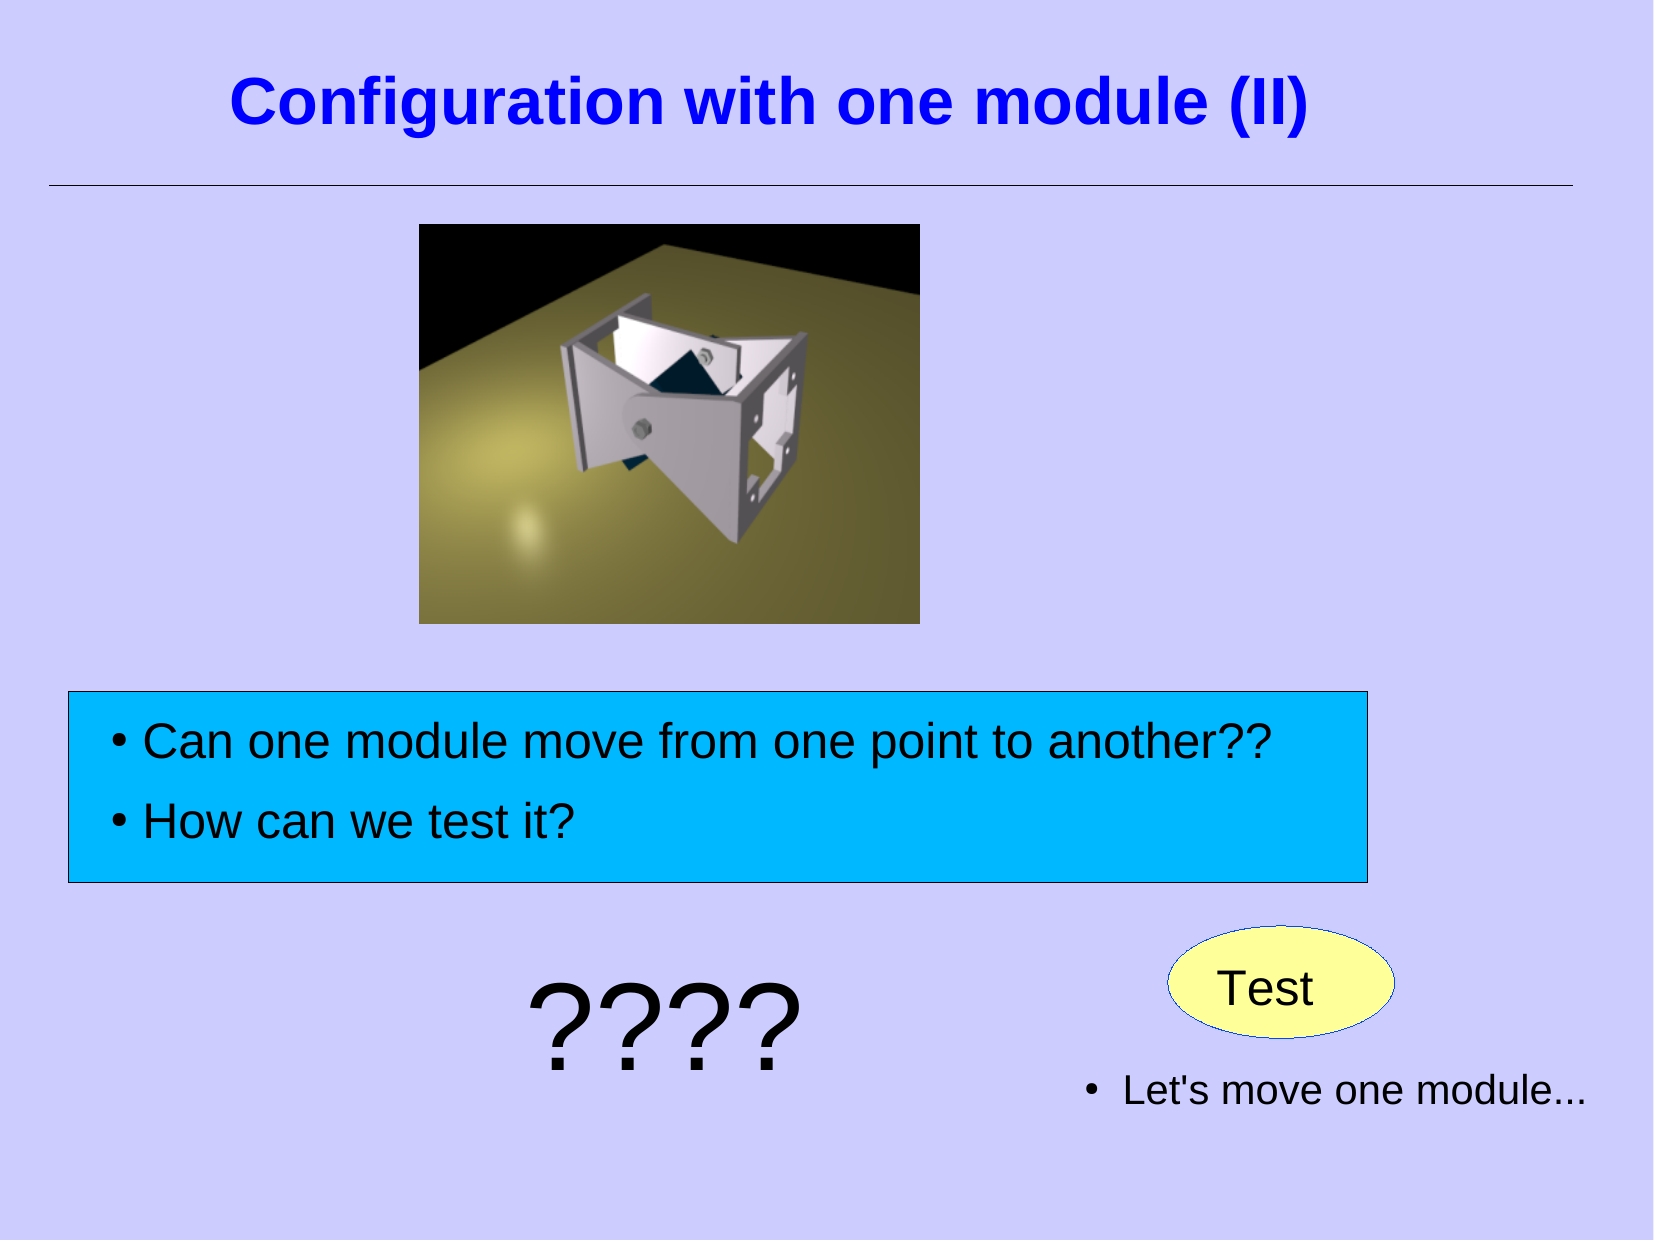

# Configuration with one module (II)
 Can one module move from one point to another??
 How can we test it?
????
Test
 Let's move one module...